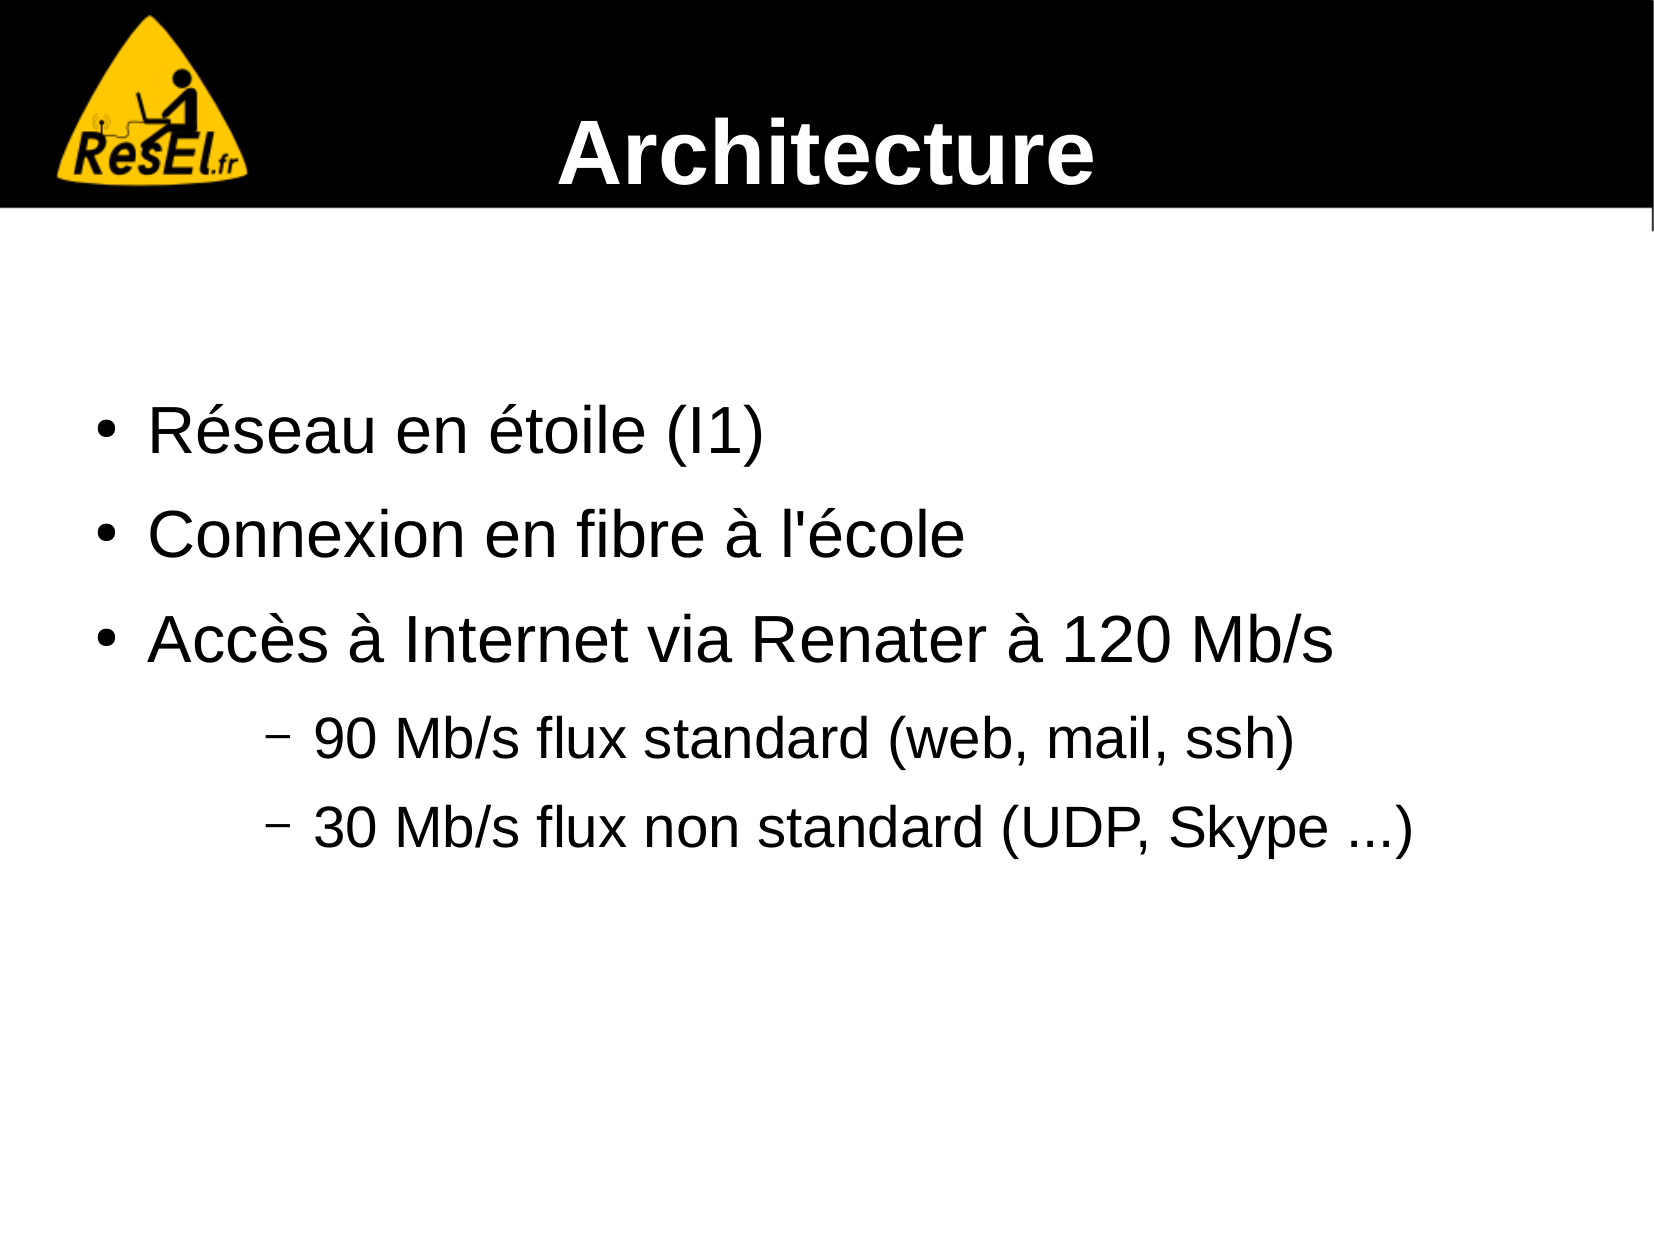

# Architecture
Réseau en étoile (I1)
Connexion en fibre à l'école
Accès à Internet via Renater à 120 Mb/s
90 Mb/s flux standard (web, mail, ssh)
30 Mb/s flux non standard (UDP, Skype ...)